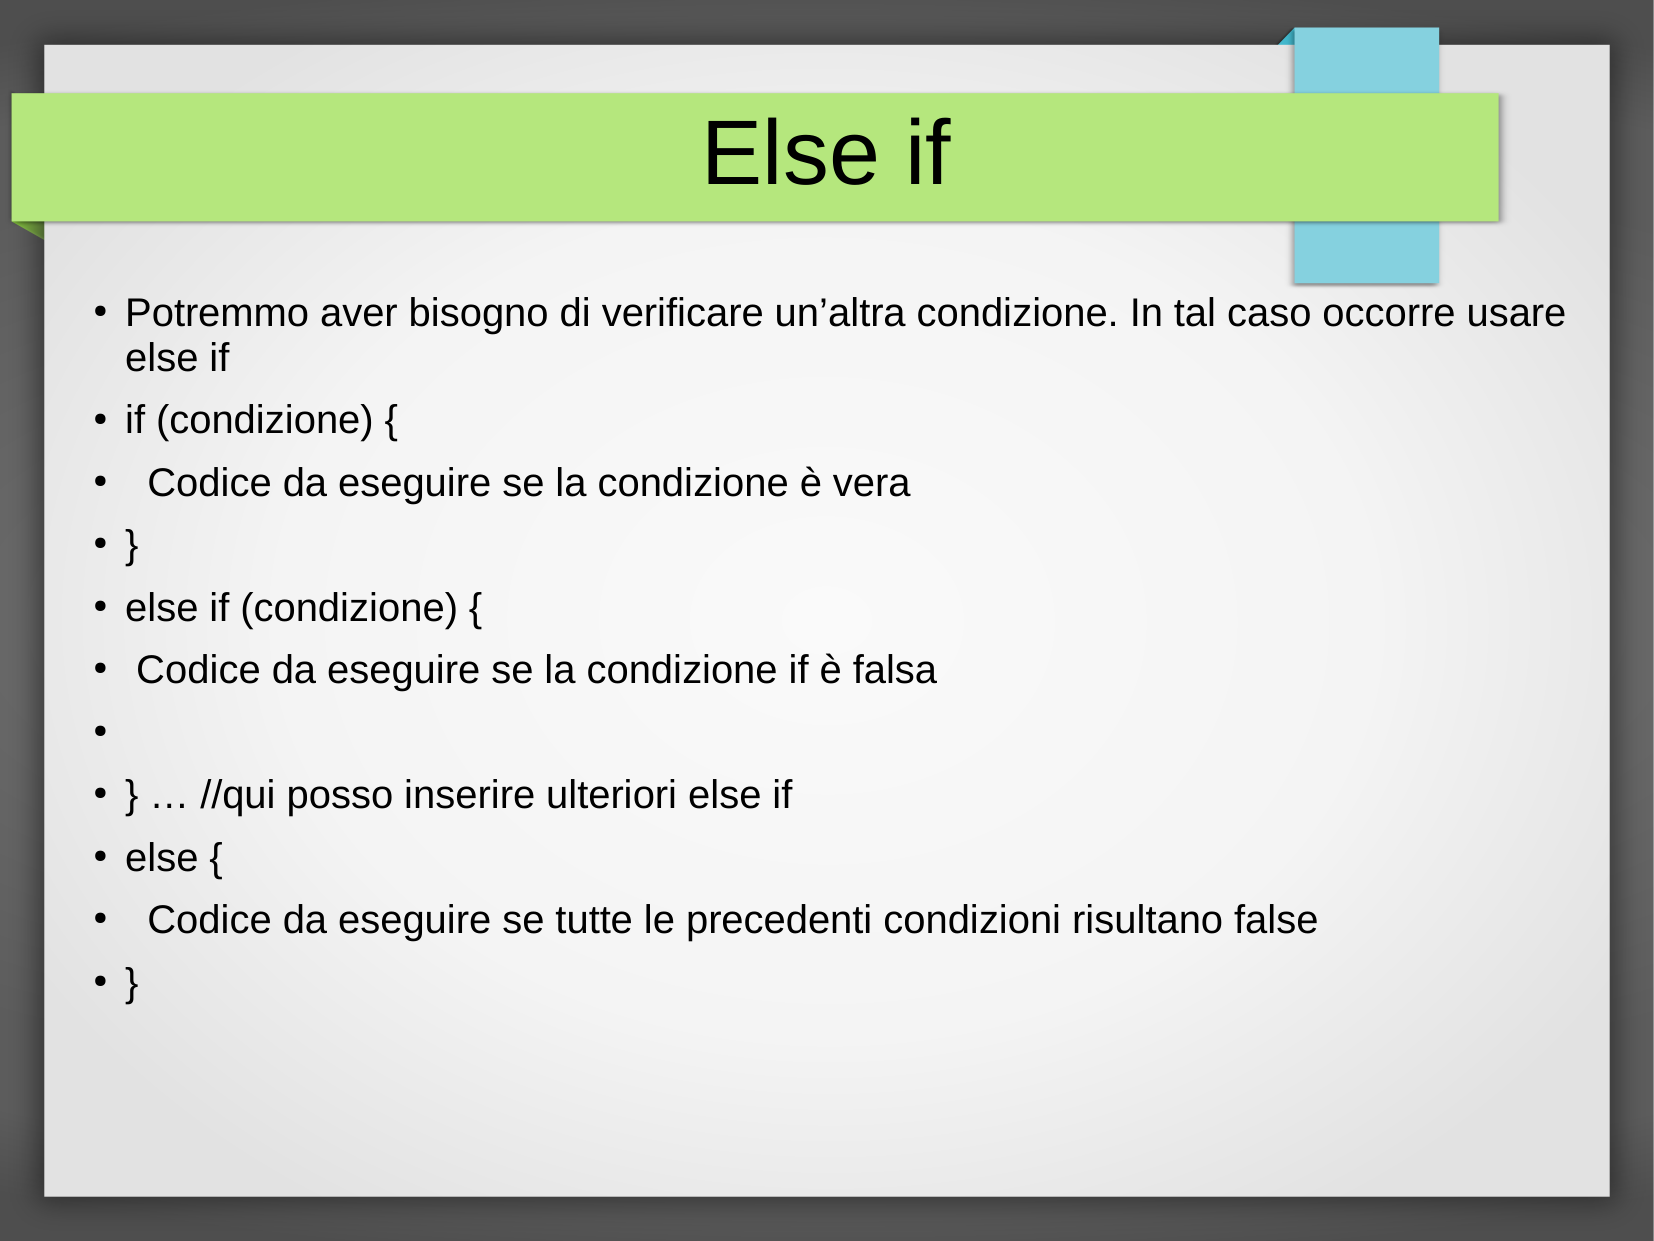

# Else if
Potremmo aver bisogno di verificare un’altra condizione. In tal caso occorre usare else if
if (condizione) {
 Codice da eseguire se la condizione è vera
}
else if (condizione) {
 Codice da eseguire se la condizione if è falsa
} … //qui posso inserire ulteriori else if
else {
 Codice da eseguire se tutte le precedenti condizioni risultano false
}